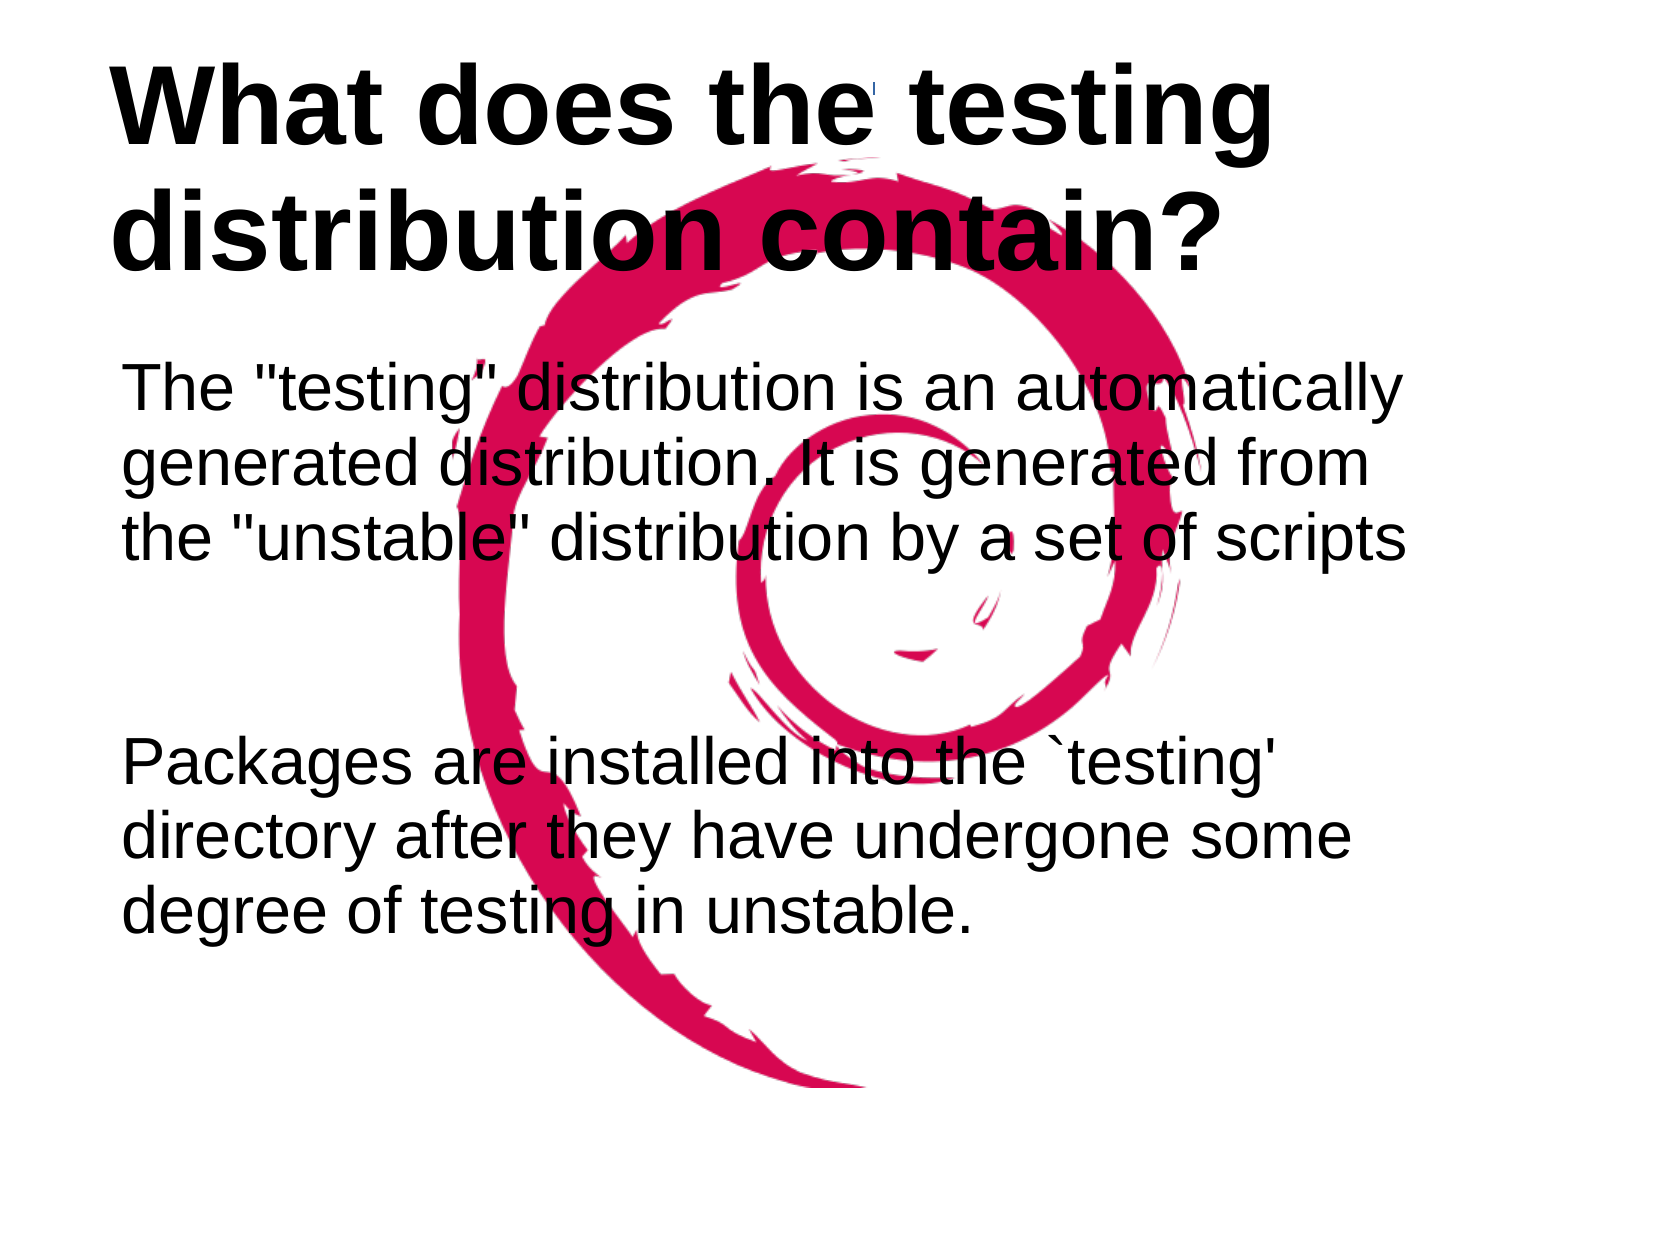

What does the testing distribution contain?
The "testing" distribution is an automatically generated distribution. It is generated from the "unstable" distribution by a set of scripts
Packages are installed into the `testing' directory after they have undergone some degree of testing in unstable.